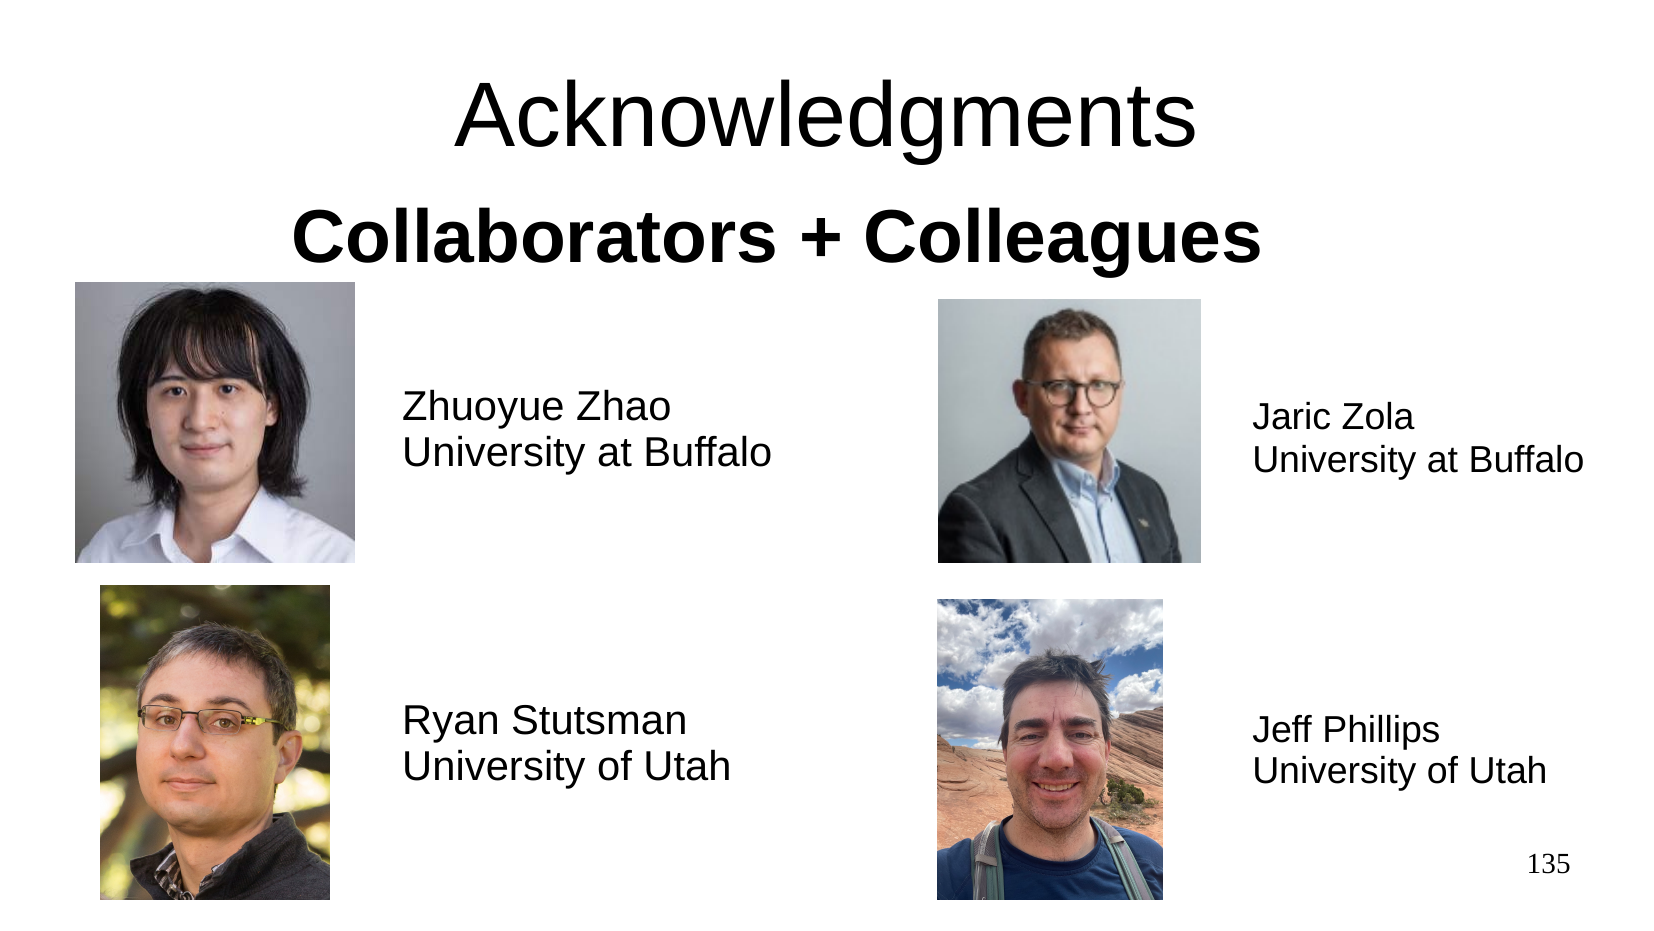

# Acknowledgments
Collaborators + Colleagues
Zhuoyue Zhao
University at Buffalo
Jaric Zola
University at Buffalo
Ryan Stutsman
University of Utah
Jeff Phillips
University of Utah
135